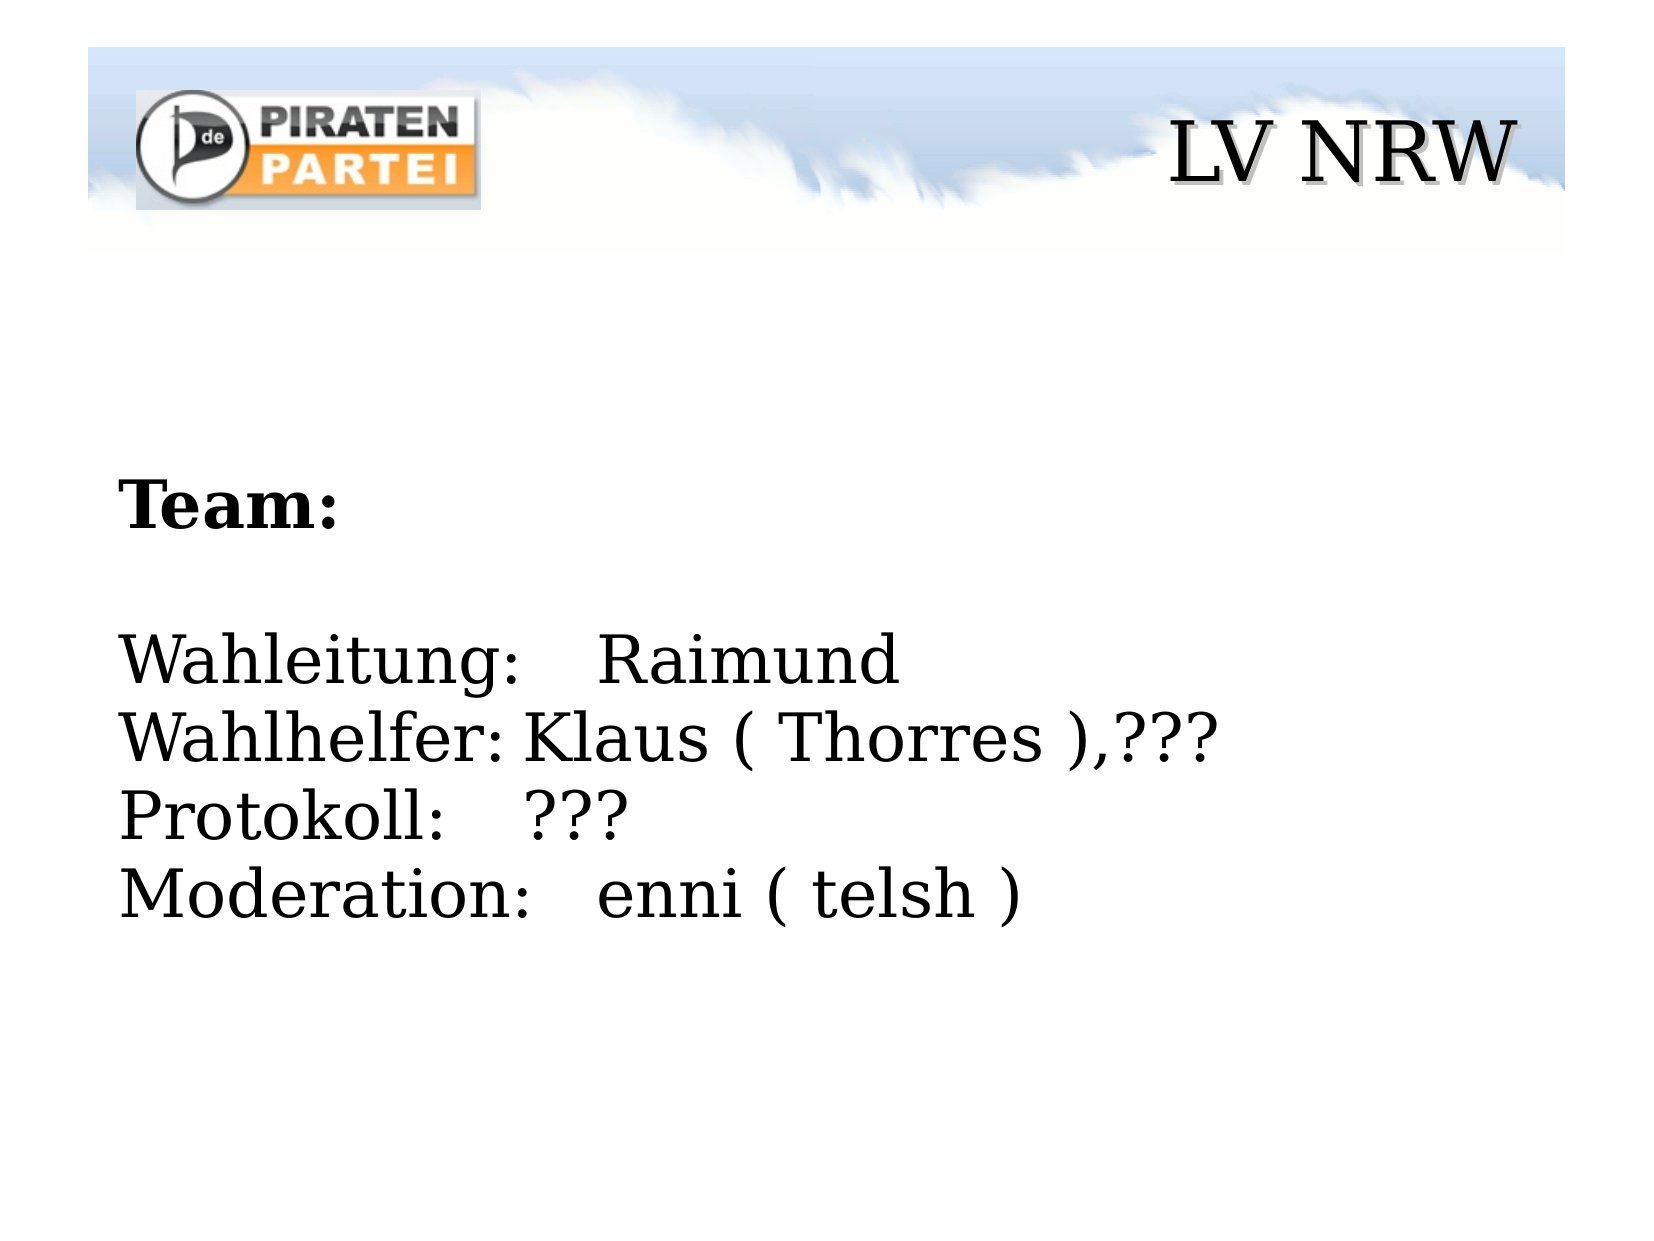

# LV NRW
Team:
Wahleitung:	Raimund
Wahlhelfer:	Klaus ( Thorres ),???
Protokoll:		???
Moderation:	enni ( telsh )